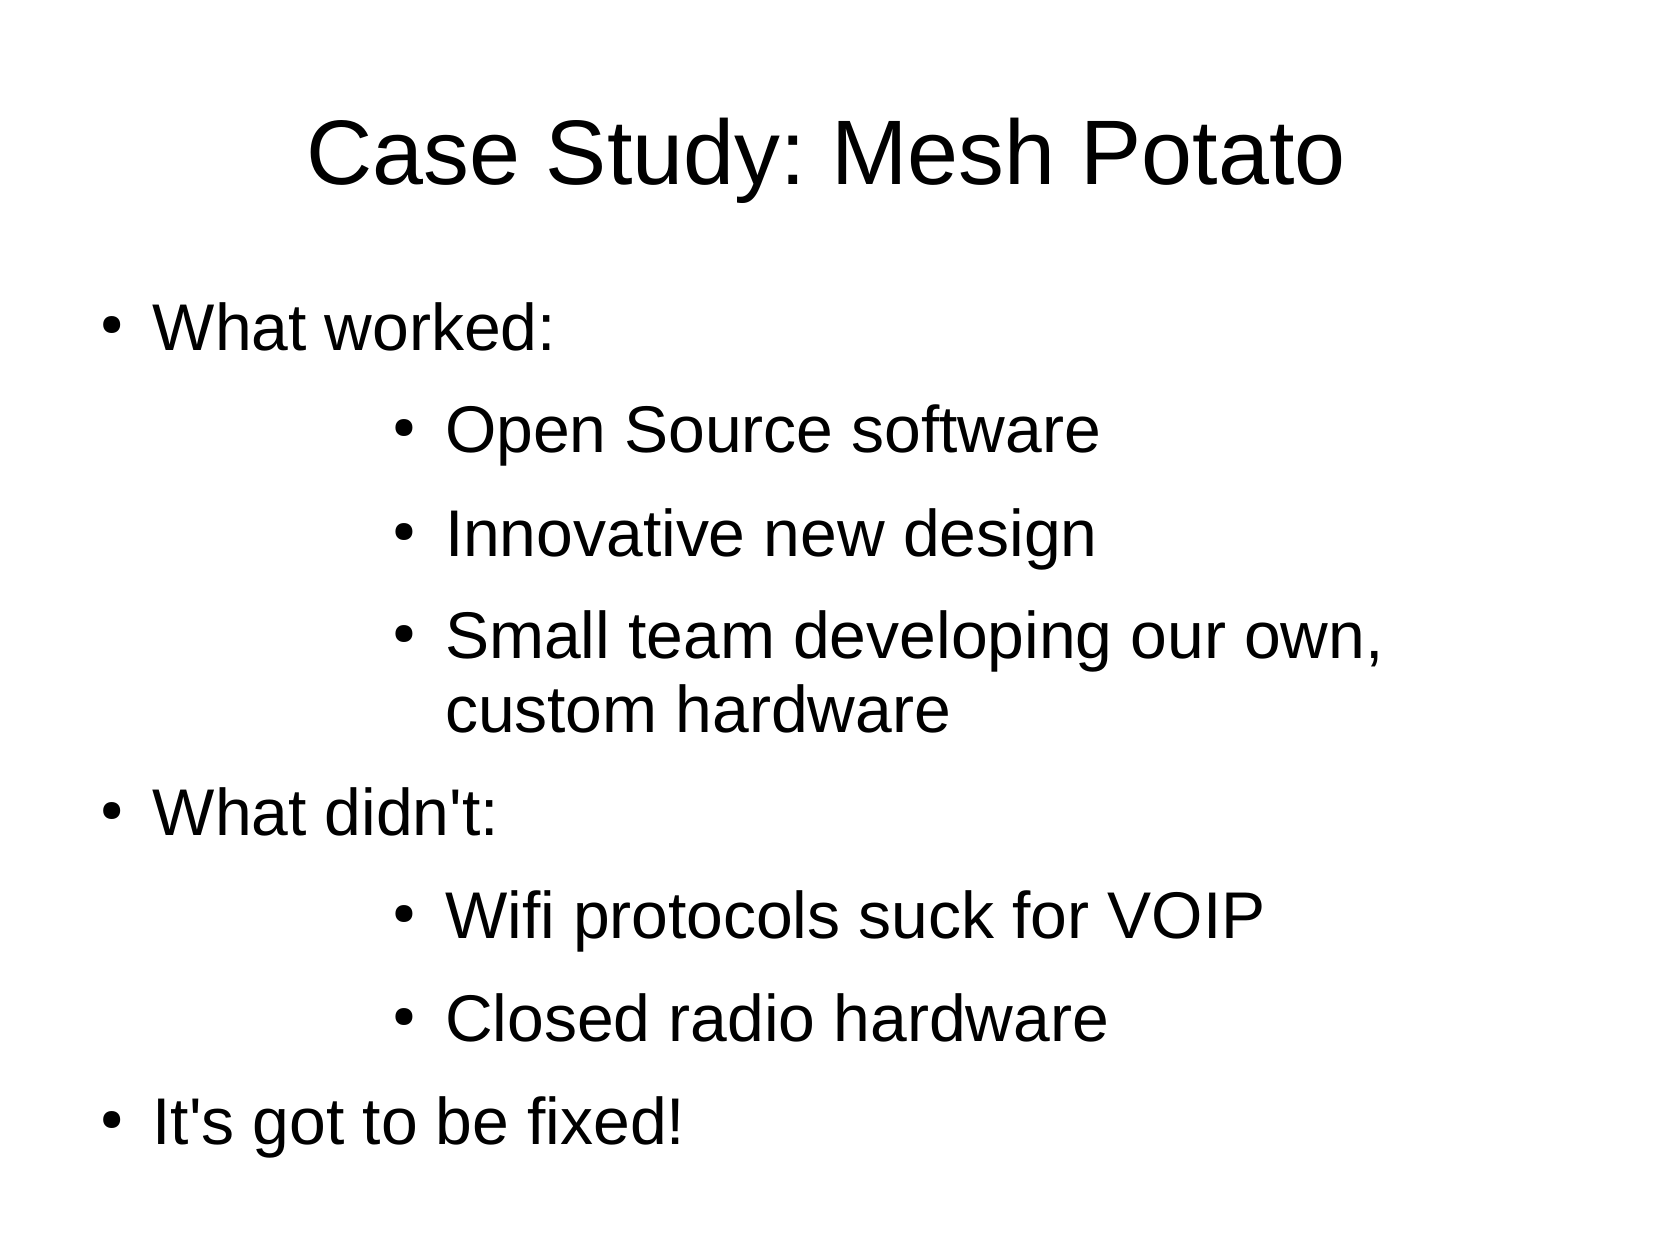

# Case Study: Mesh Potato
What worked:
Open Source software
Innovative new design
Small team developing our own, custom hardware
What didn't:
Wifi protocols suck for VOIP
Closed radio hardware
It's got to be fixed!